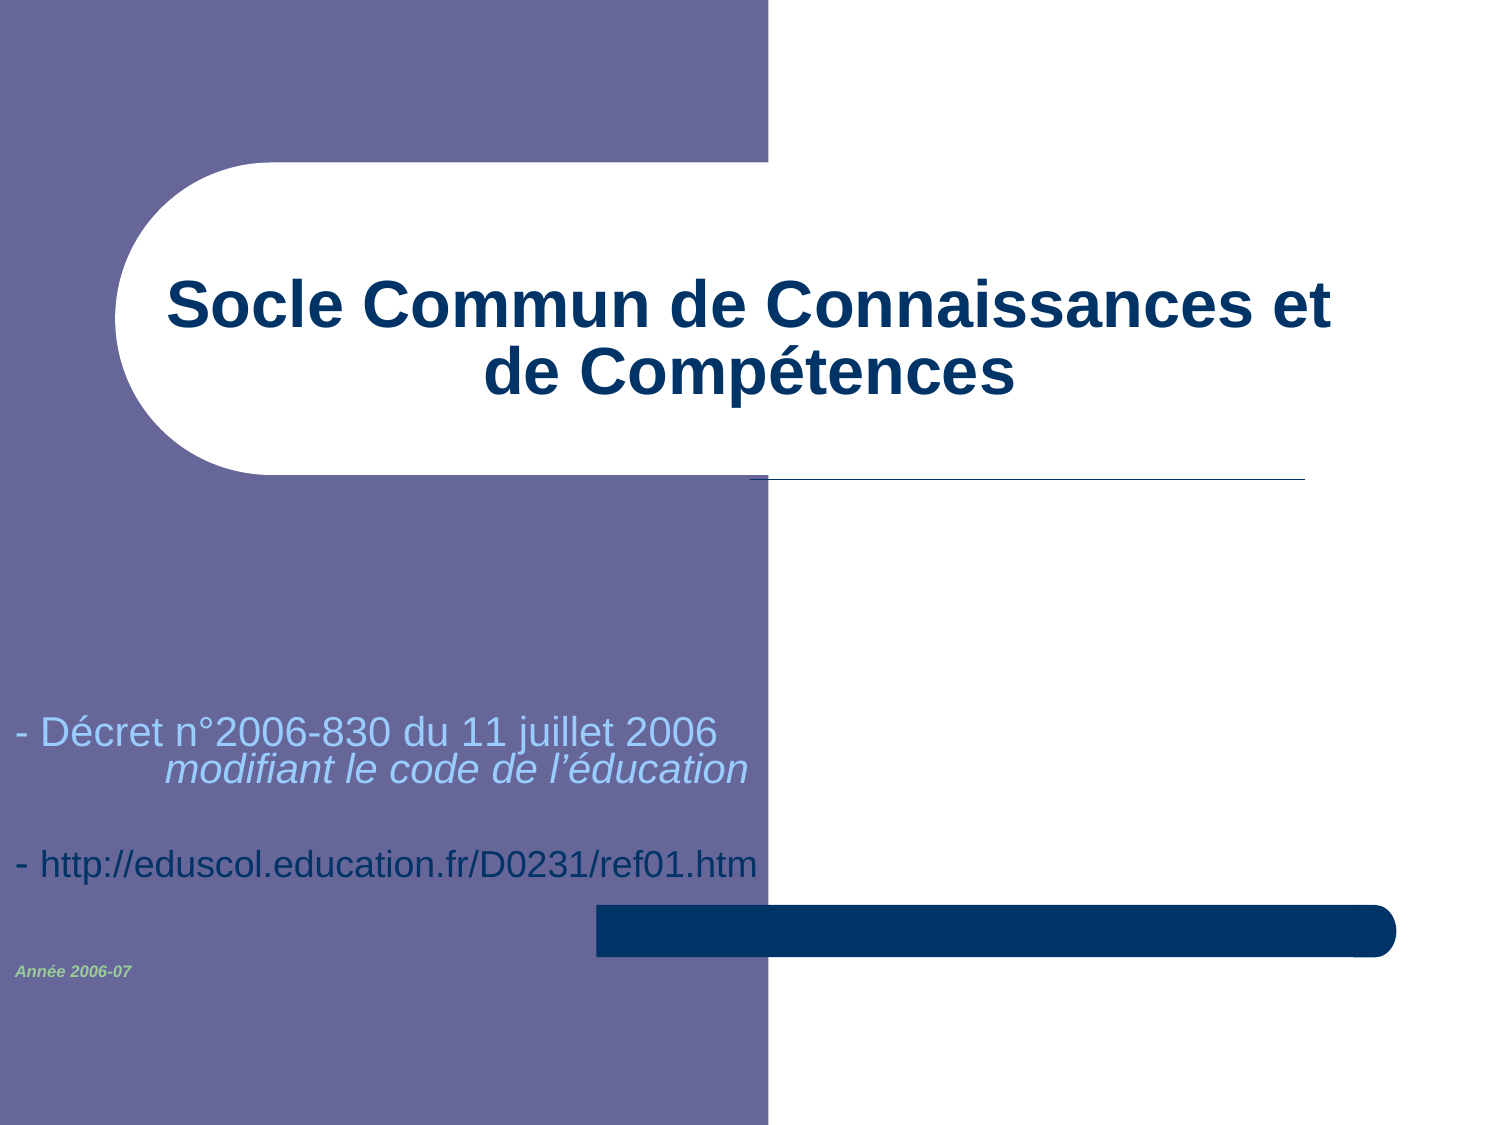

# Socle Commun de Connaissances et de Compétences
- Décret n°2006-830 du 11 juillet 2006
	modifiant le code de l’éducation
- http://eduscol.education.fr/D0231/ref01.htm
Année 2006-07